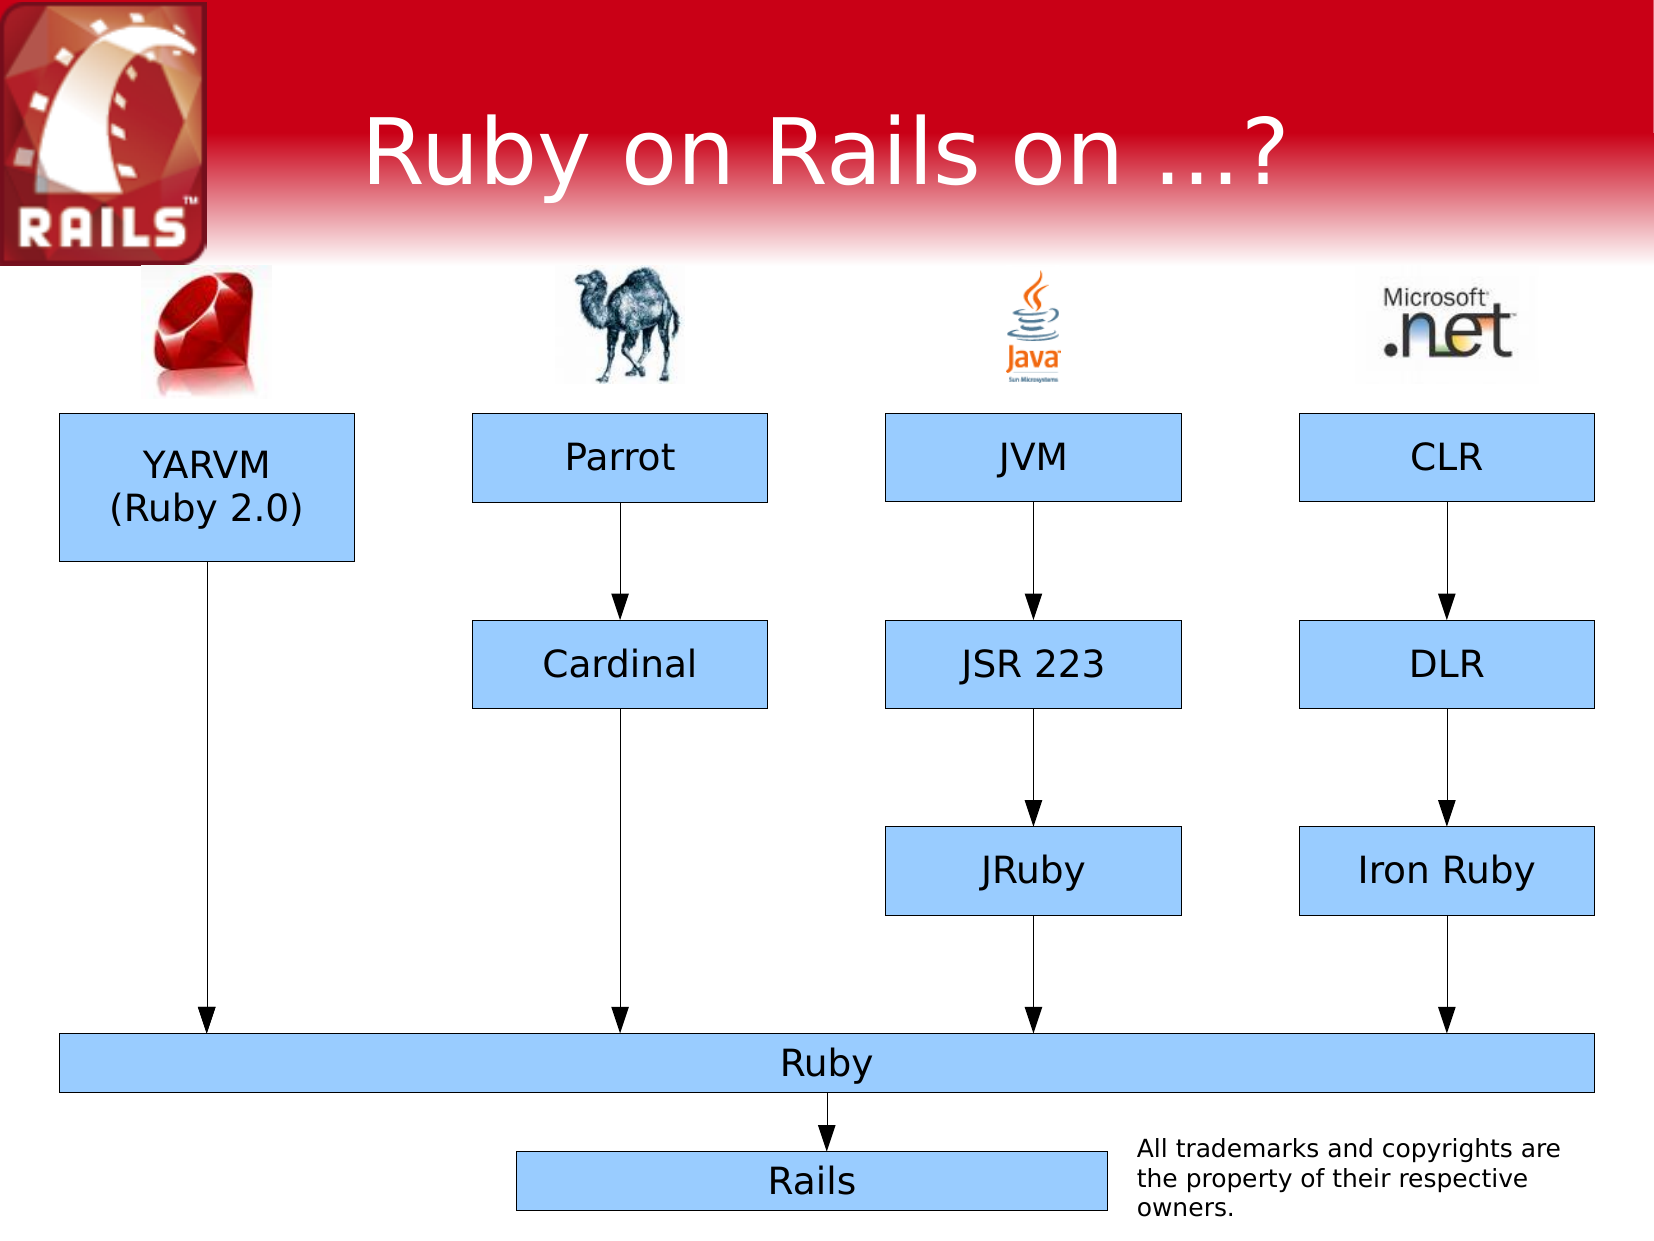

# Ruby on Rails on ...?
Parrot
Cardinal
JVM
JSR 223
JRuby
CLR
DLR
Iron Ruby
Ruby 1.8
Single pass
interpreter
YARVM
(Ruby 2.0)
Ruby
All trademarks and copyrights are the property of their respective owners.
Rails